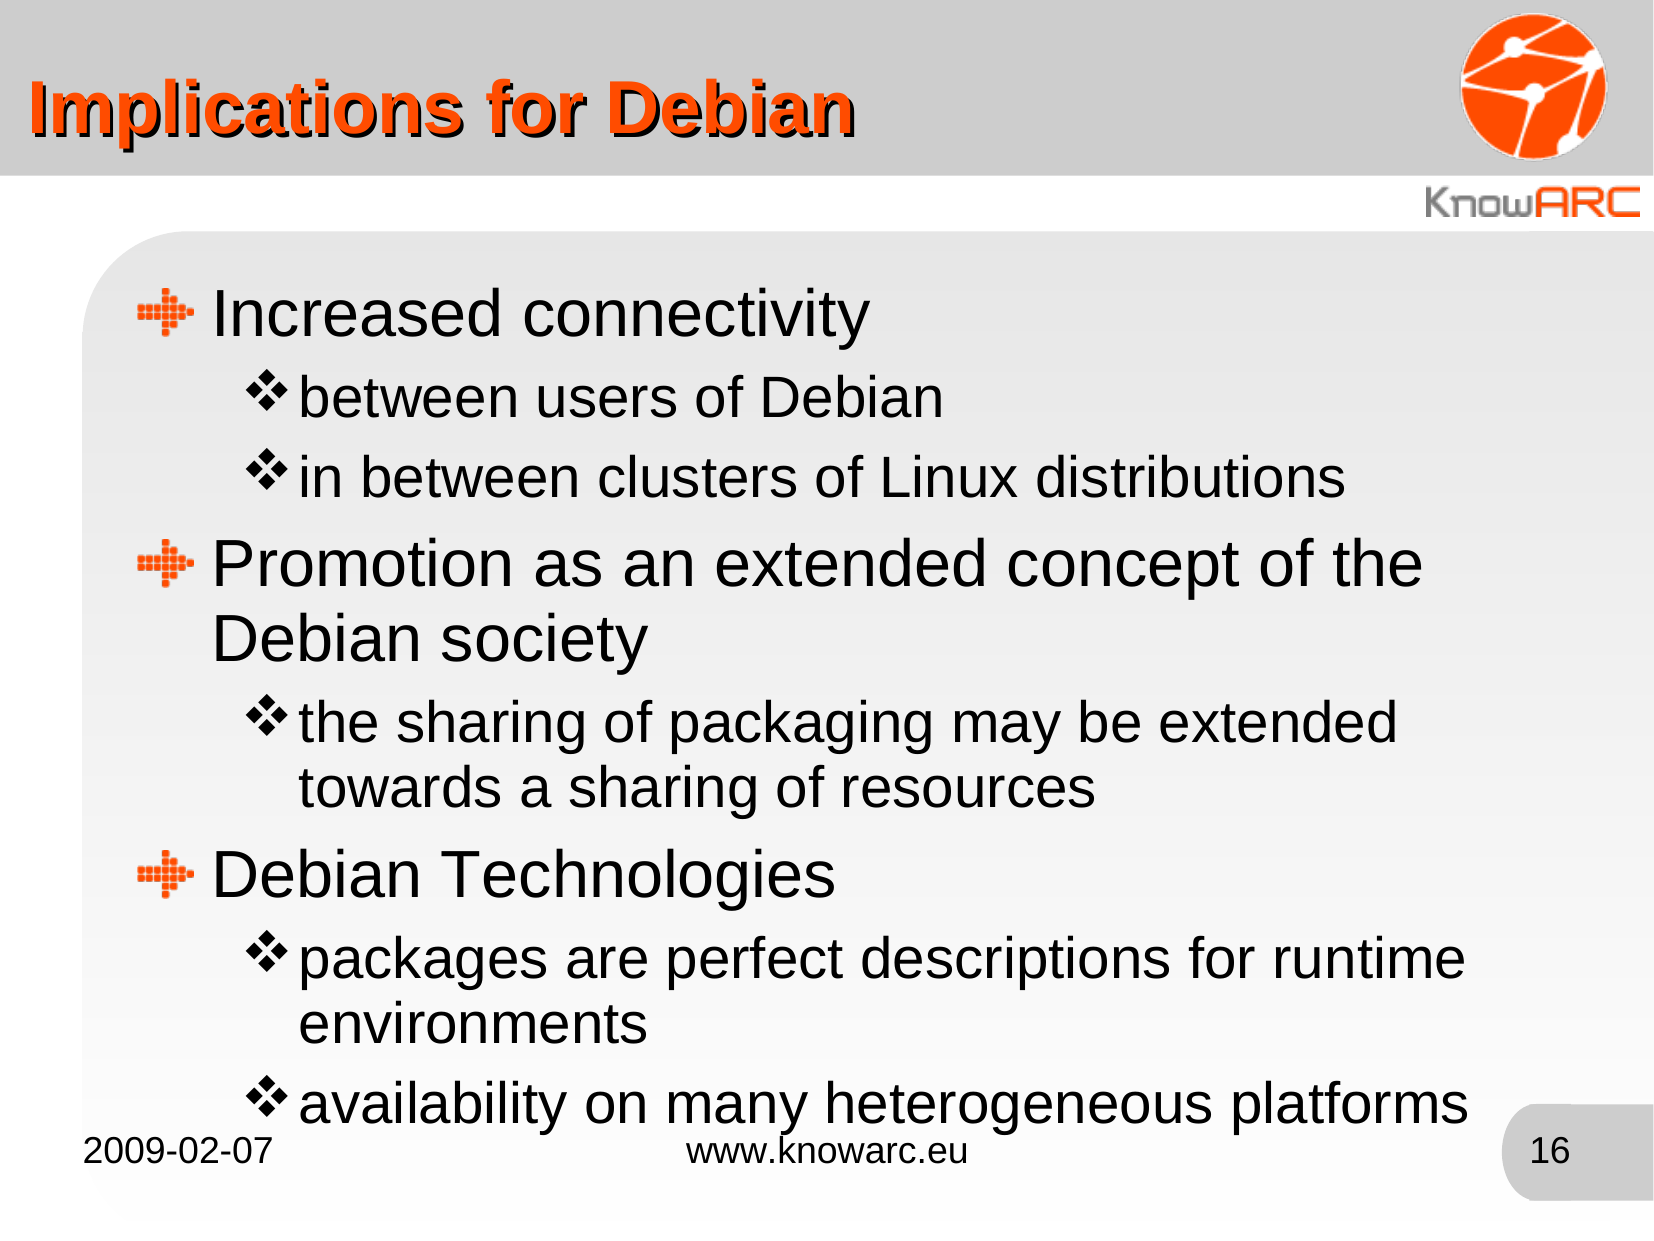

# Implications for Debian
Increased connectivity
between users of Debian
in between clusters of Linux distributions
Promotion as an extended concept of the Debian society
the sharing of packaging may be extended towards a sharing of resources
Debian Technologies
packages are perfect descriptions for runtime environments
availability on many heterogeneous platforms
2009-02-07
www.knowarc.eu
16